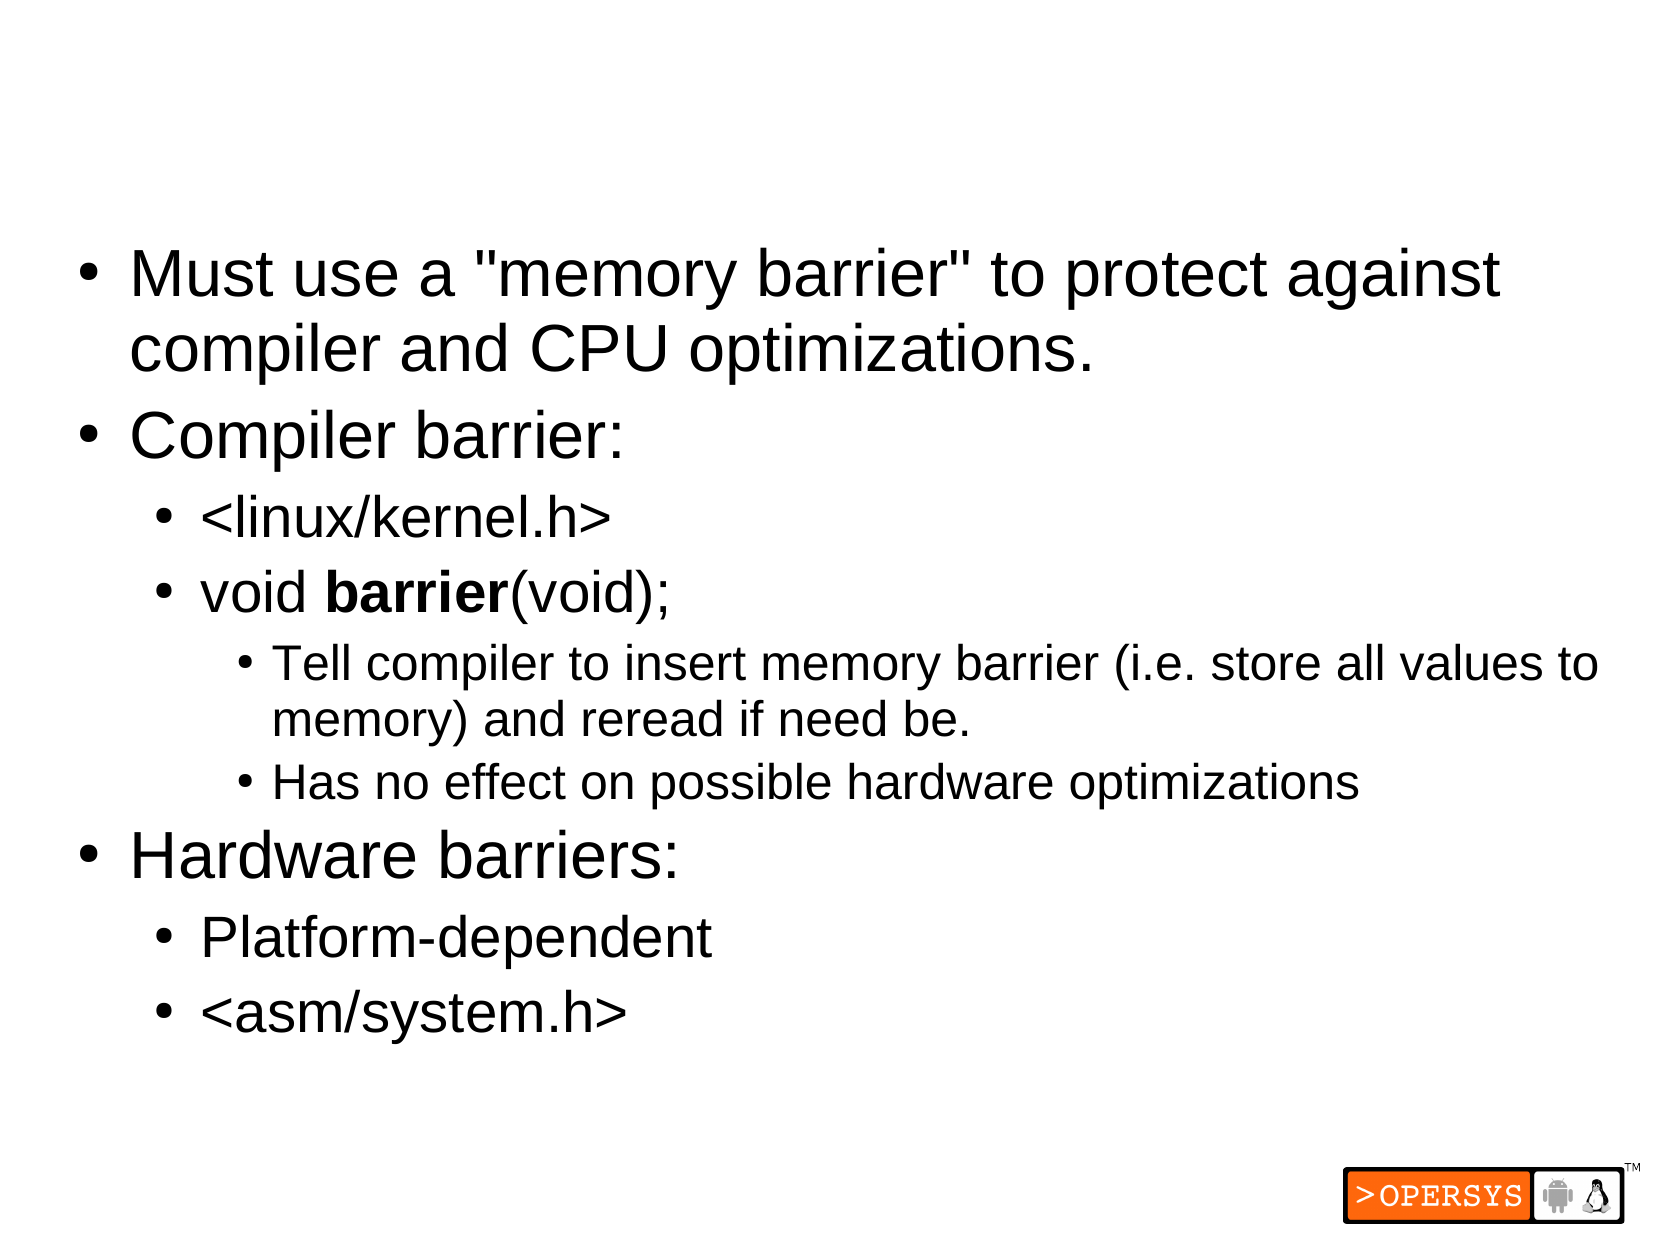

# Must use a "memory barrier" to protect against compiler and CPU optimizations.
Compiler barrier:
<linux/kernel.h>
void barrier(void);
Tell compiler to insert memory barrier (i.e. store all values to memory) and reread if need be.
Has no effect on possible hardware optimizations
Hardware barriers:
Platform-dependent
<asm/system.h>